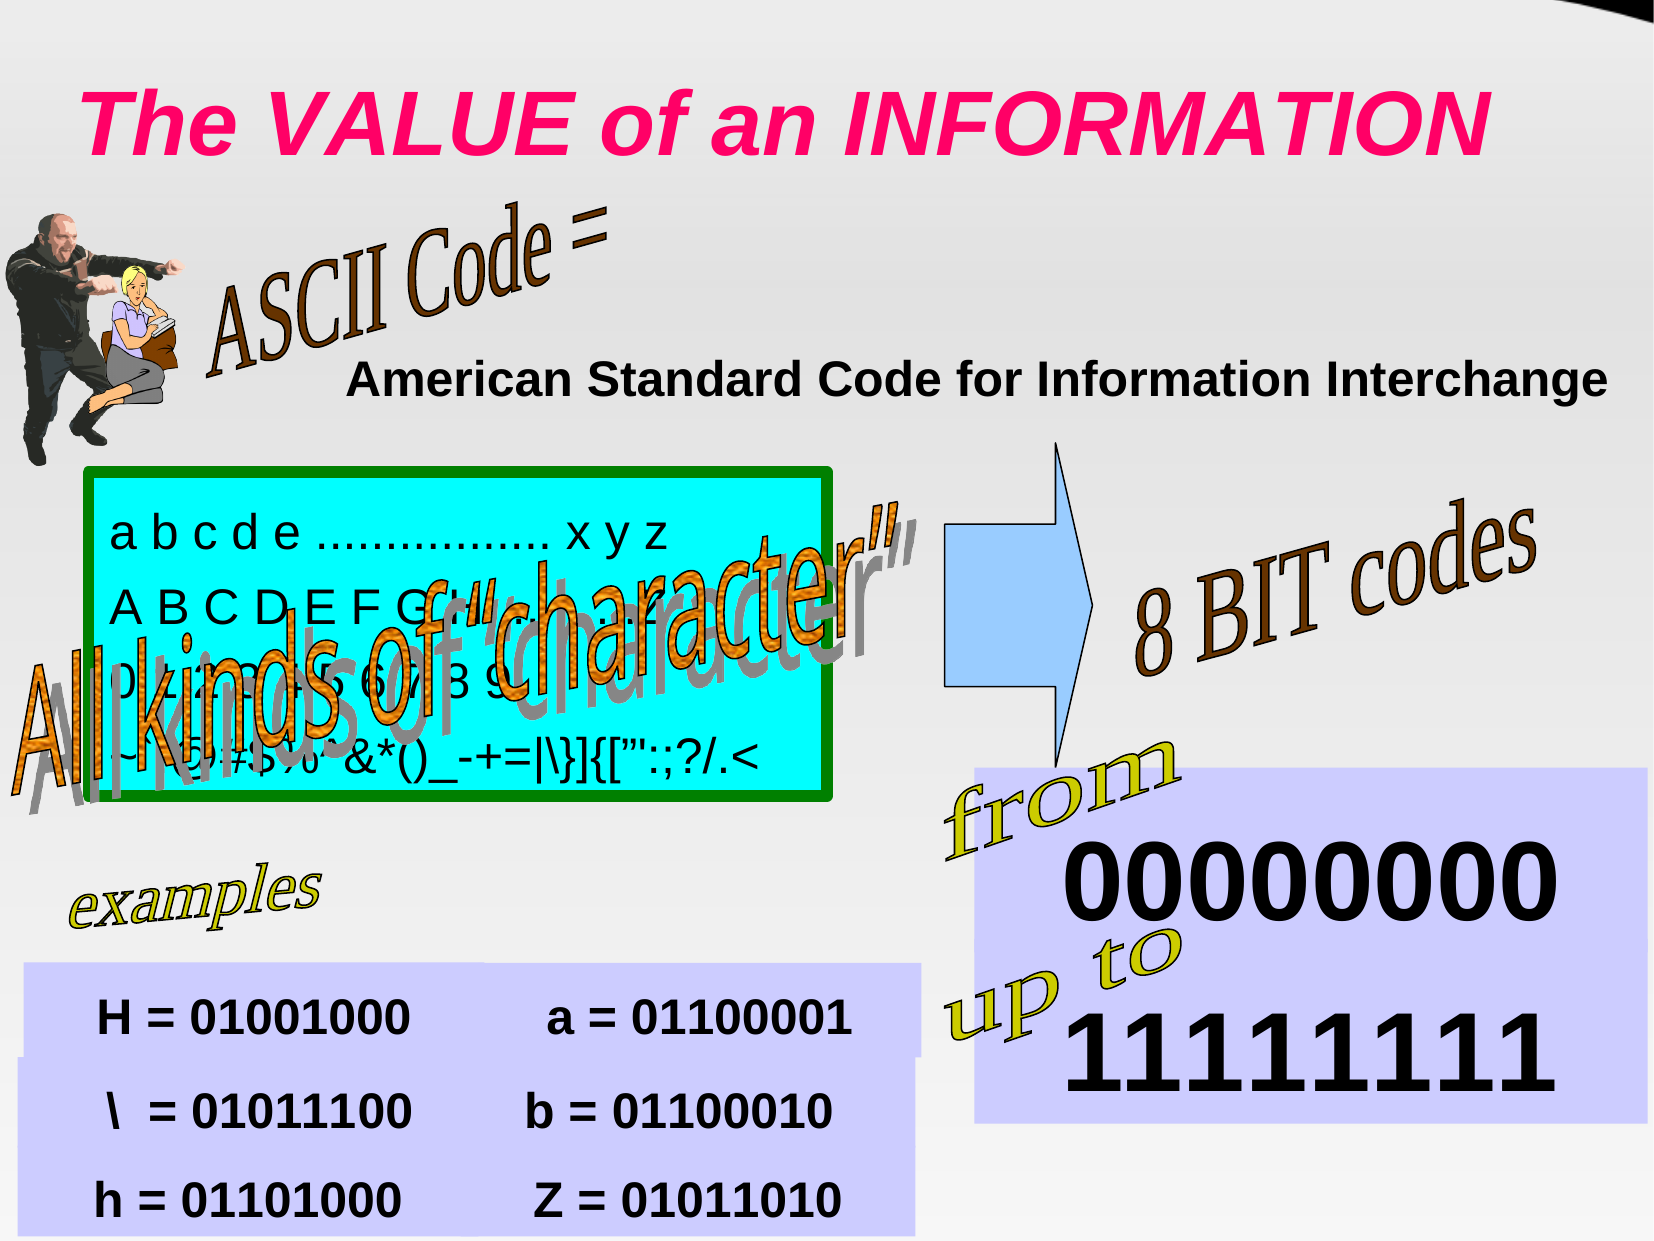

# The VALUE of an INFORMATION
ASCII Code =
American Standard Code for Information Interchange
a b c d e ................. x y z
A B C D E F G H ..........Z
0 1 2 3 4 5 6 7 8 9
~`!@#$%^&*()_-+=|\}]{[”':;?/.<
 8 BIT codes
All kinds of “character”
from
00000000
examples
up to
11111111
H = 01001000
a = 01100001
\ = 01011100
b = 01100010
h = 01101000
Z = 01011010